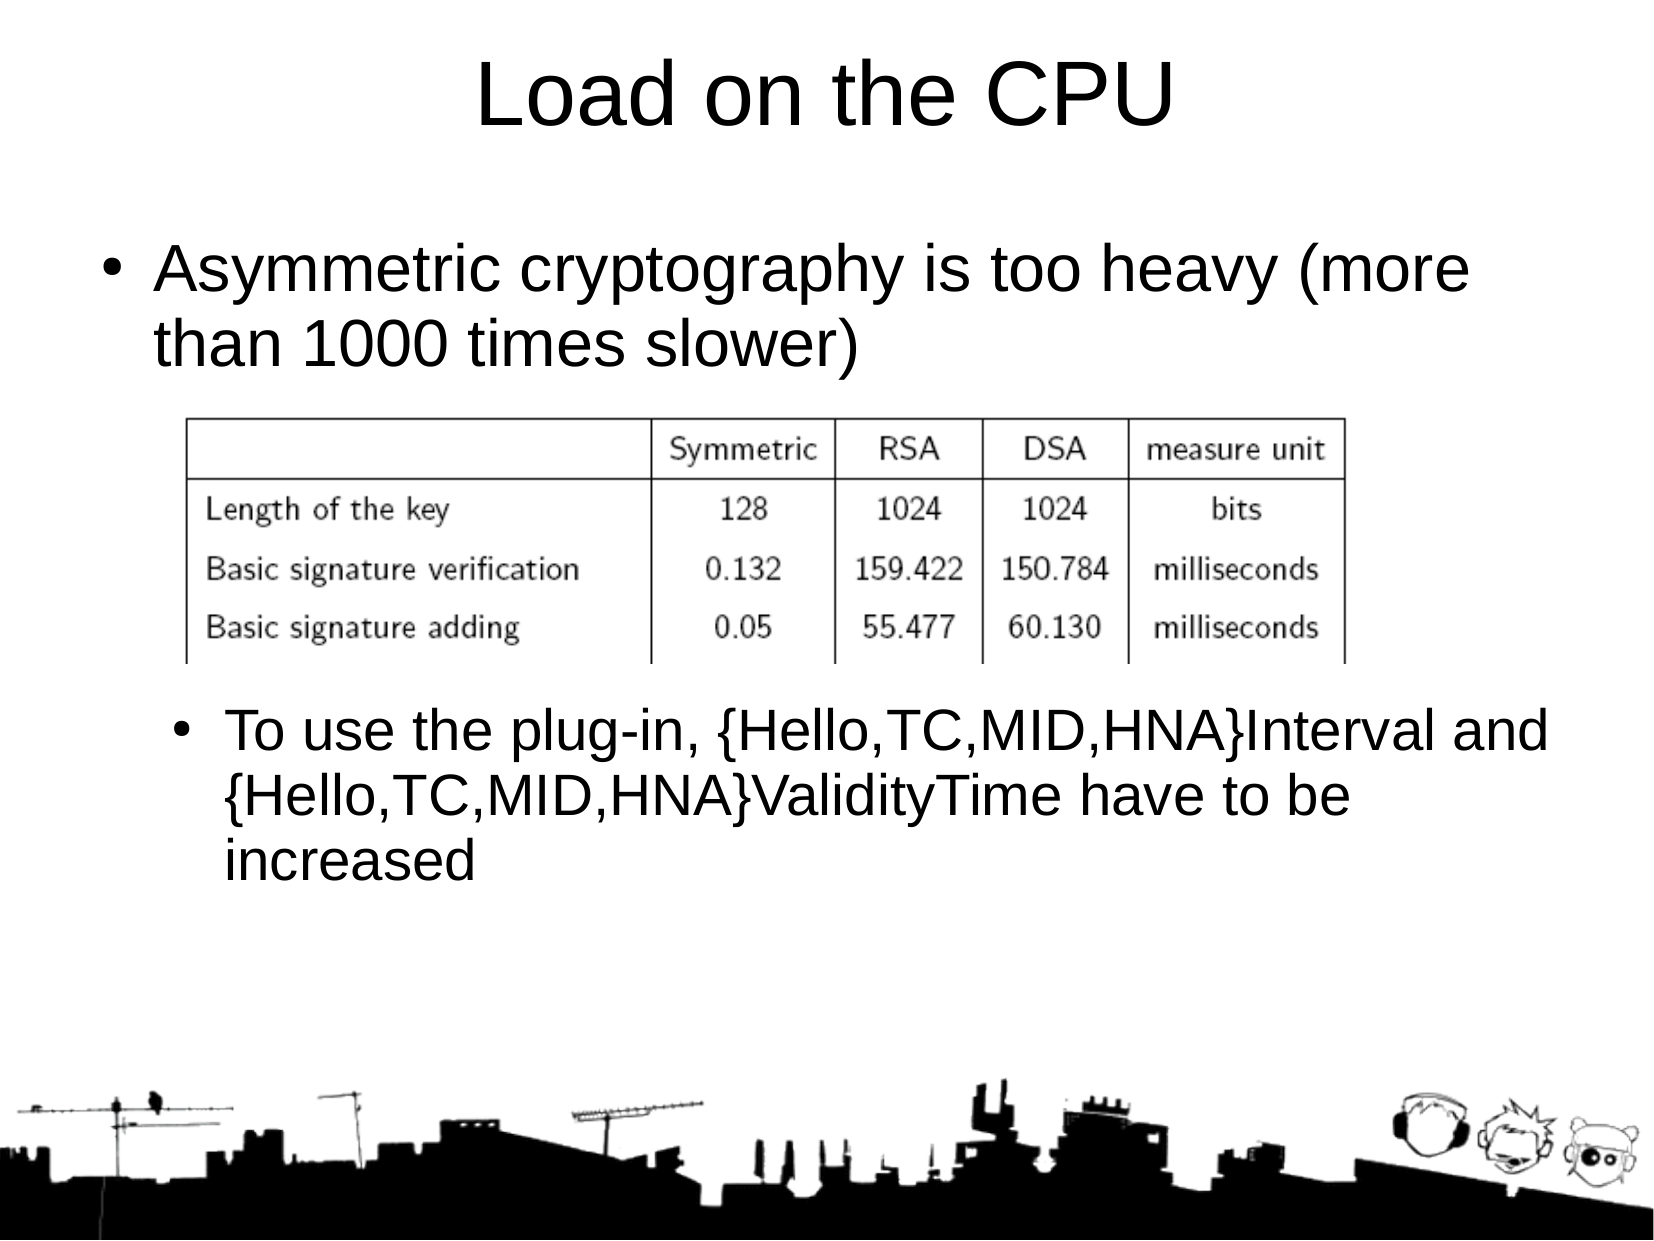

# Load on the CPU
Asymmetric cryptography is too heavy (more than 1000 times slower)
To use the plug-in, {Hello,TC,MID,HNA}Interval and {Hello,TC,MID,HNA}ValidityTime have to be increased